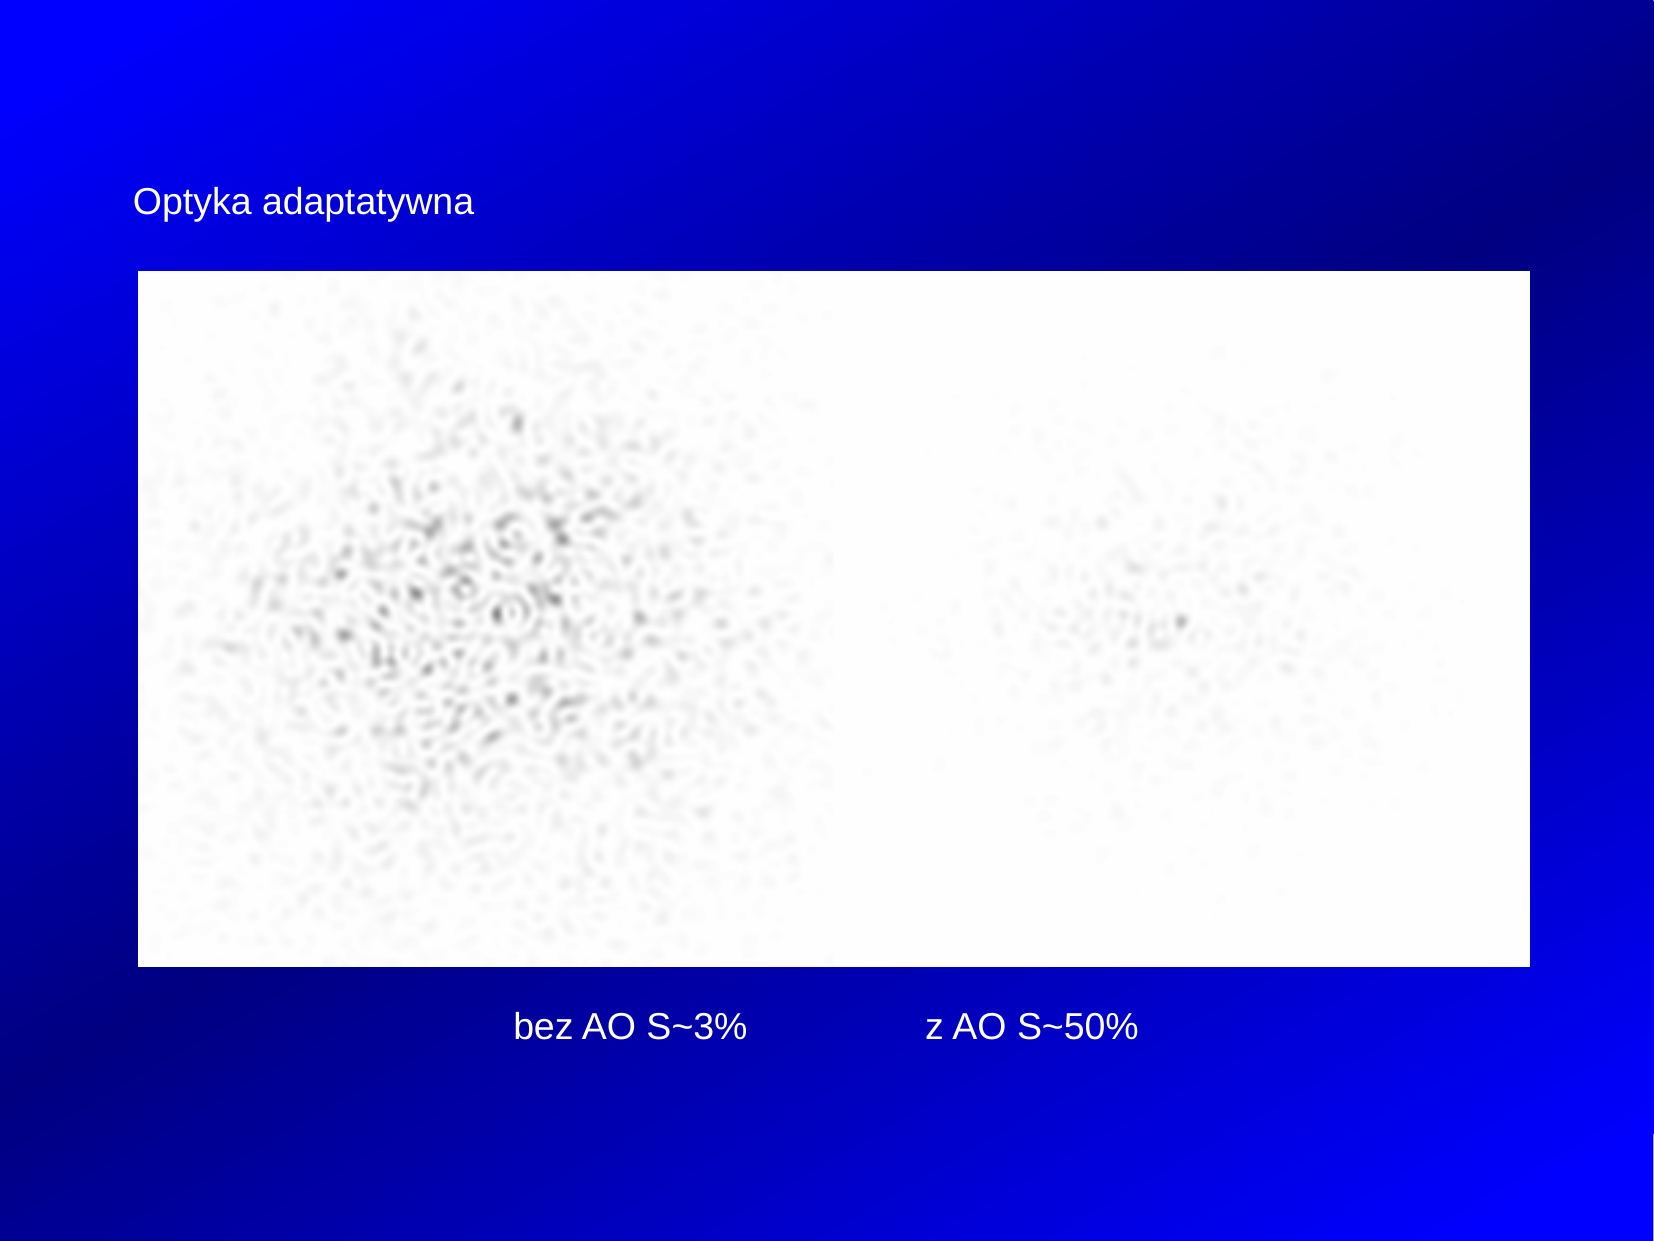

Optyka adaptatywna
bez AO S~3% z AO S~50%